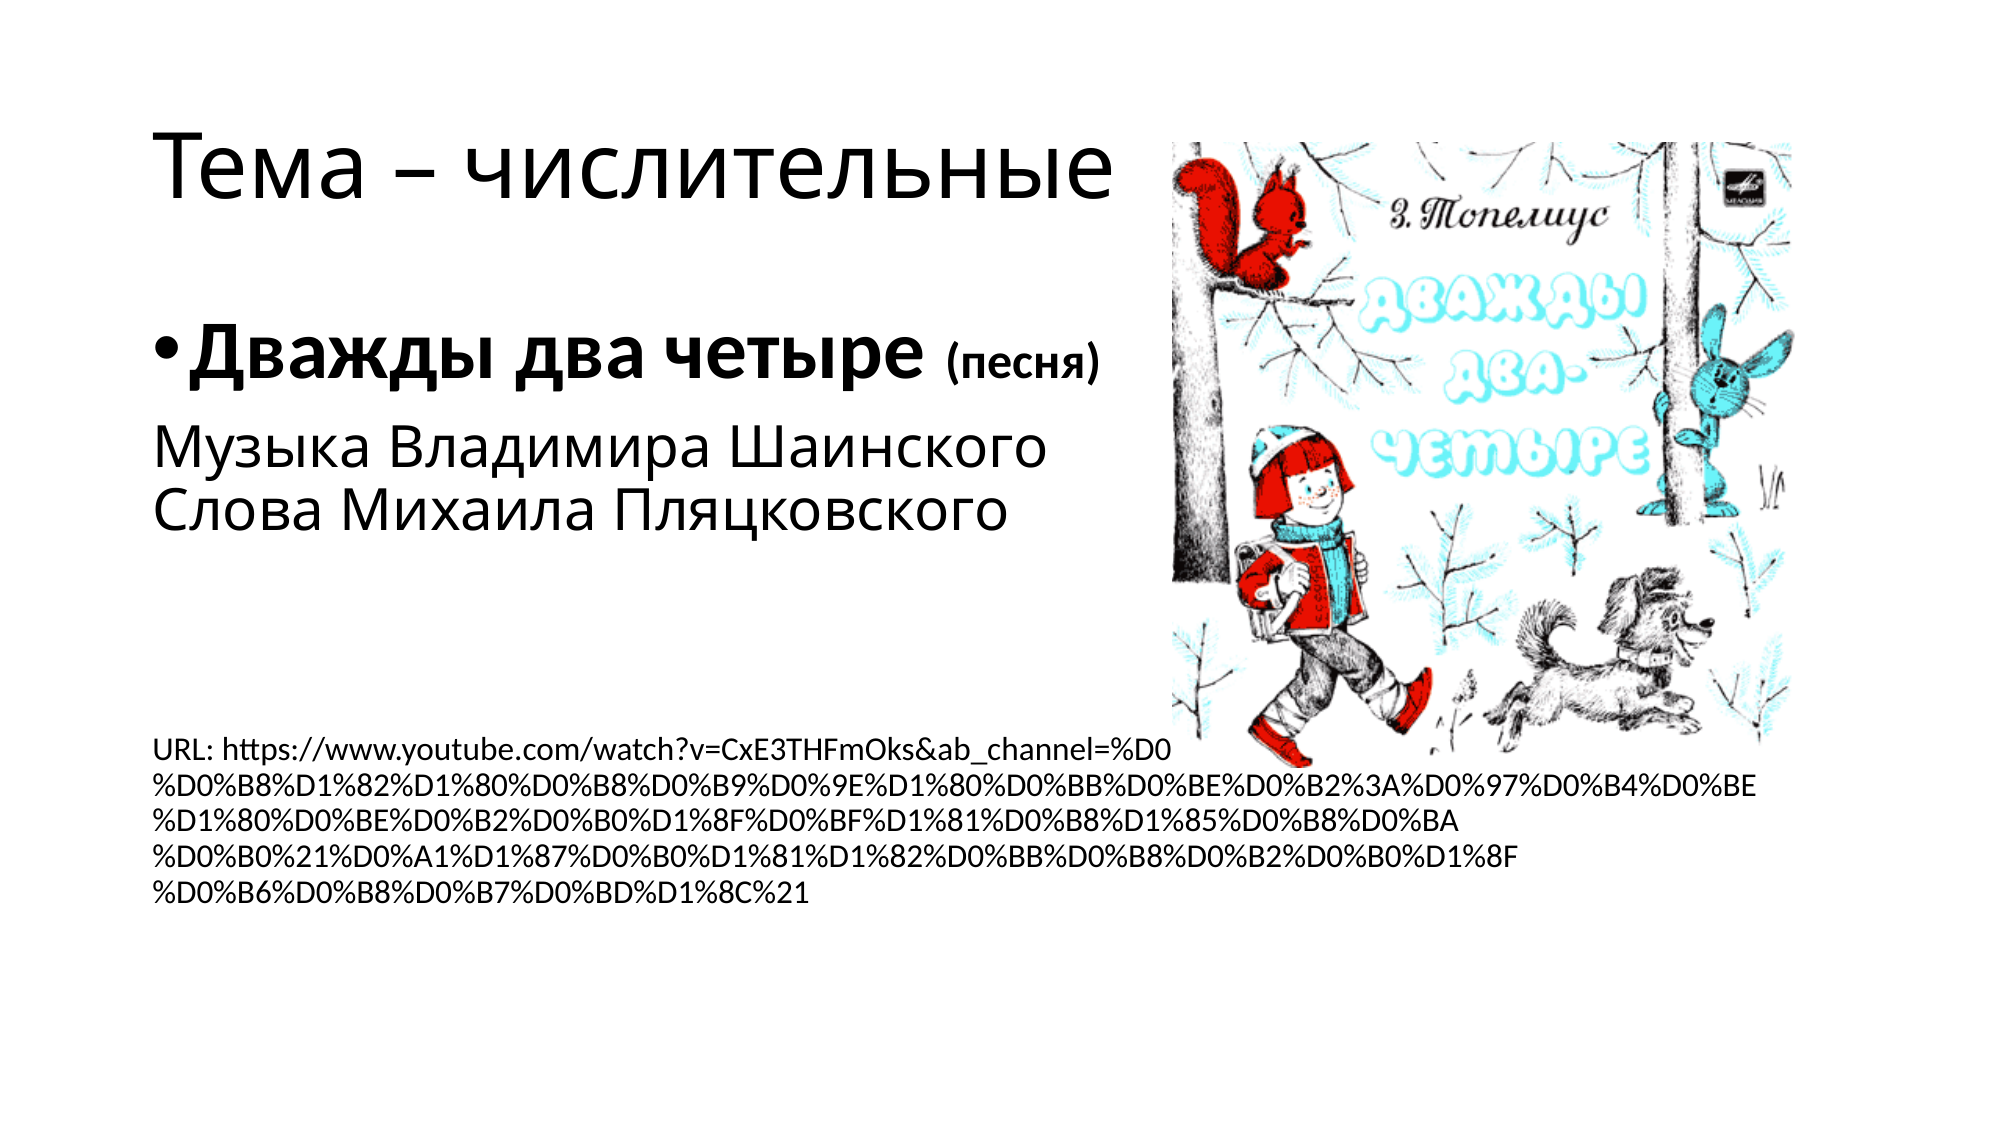

# Тема – числительные
Дважды два четыре (песня)
Музыка Владимира Шаинского
Слова Михаила Пляцковского
URL: https://www.youtube.com/watch?v=CxE3THFmOks&ab_channel=%D0%94%D0%BC%D0%B8%D1%82%D1%80%D0%B8%D0%B9%D0%9E%D1%80%D0%BB%D0%BE%D0%B2%3A%D0%97%D0%B4%D0%BE%D1%80%D0%BE%D0%B2%D0%B0%D1%8F%D0%BF%D1%81%D0%B8%D1%85%D0%B8%D0%BA%D0%B0%21%D0%A1%D1%87%D0%B0%D1%81%D1%82%D0%BB%D0%B8%D0%B2%D0%B0%D1%8F%D0%B6%D0%B8%D0%B7%D0%BD%D1%8C%21